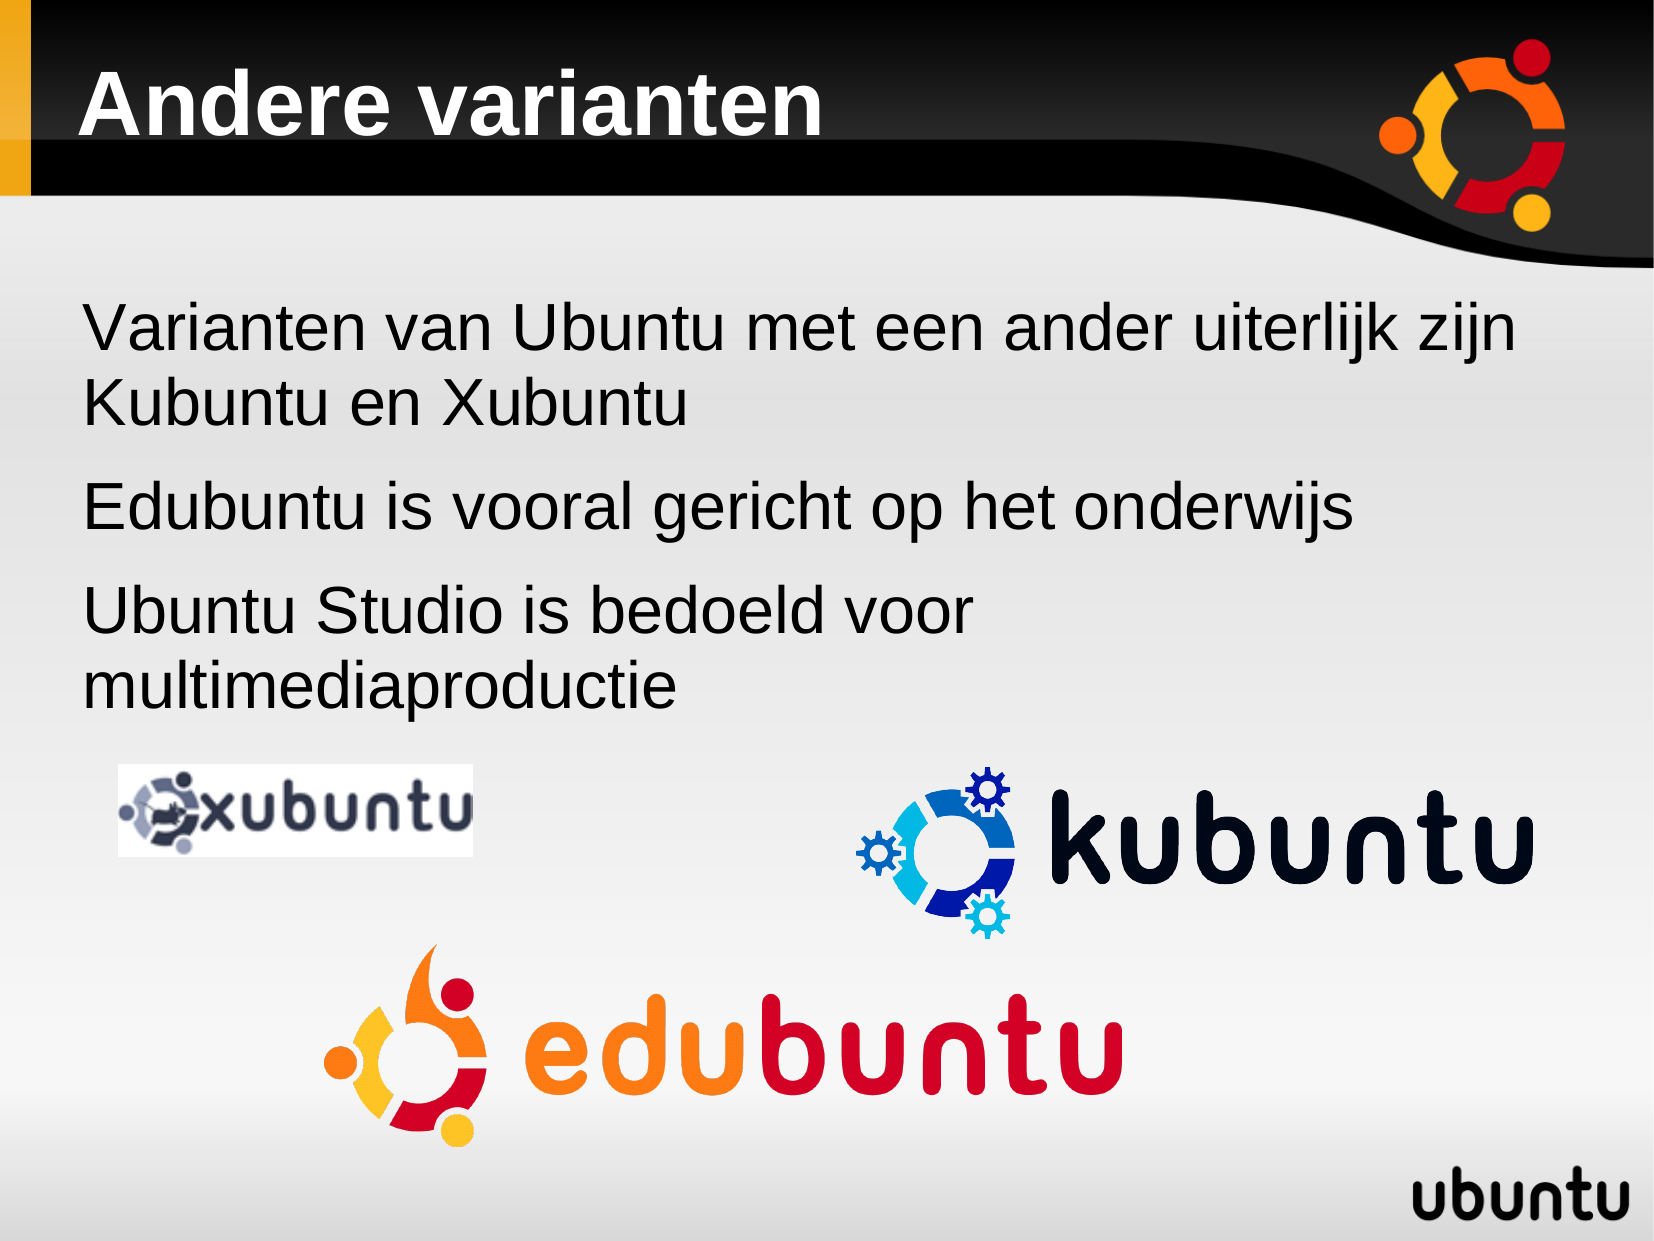

# Andere varianten
Varianten van Ubuntu met een ander uiterlijk zijn Kubuntu en Xubuntu
Edubuntu is vooral gericht op het onderwijs
Ubuntu Studio is bedoeld voor multimediaproductie